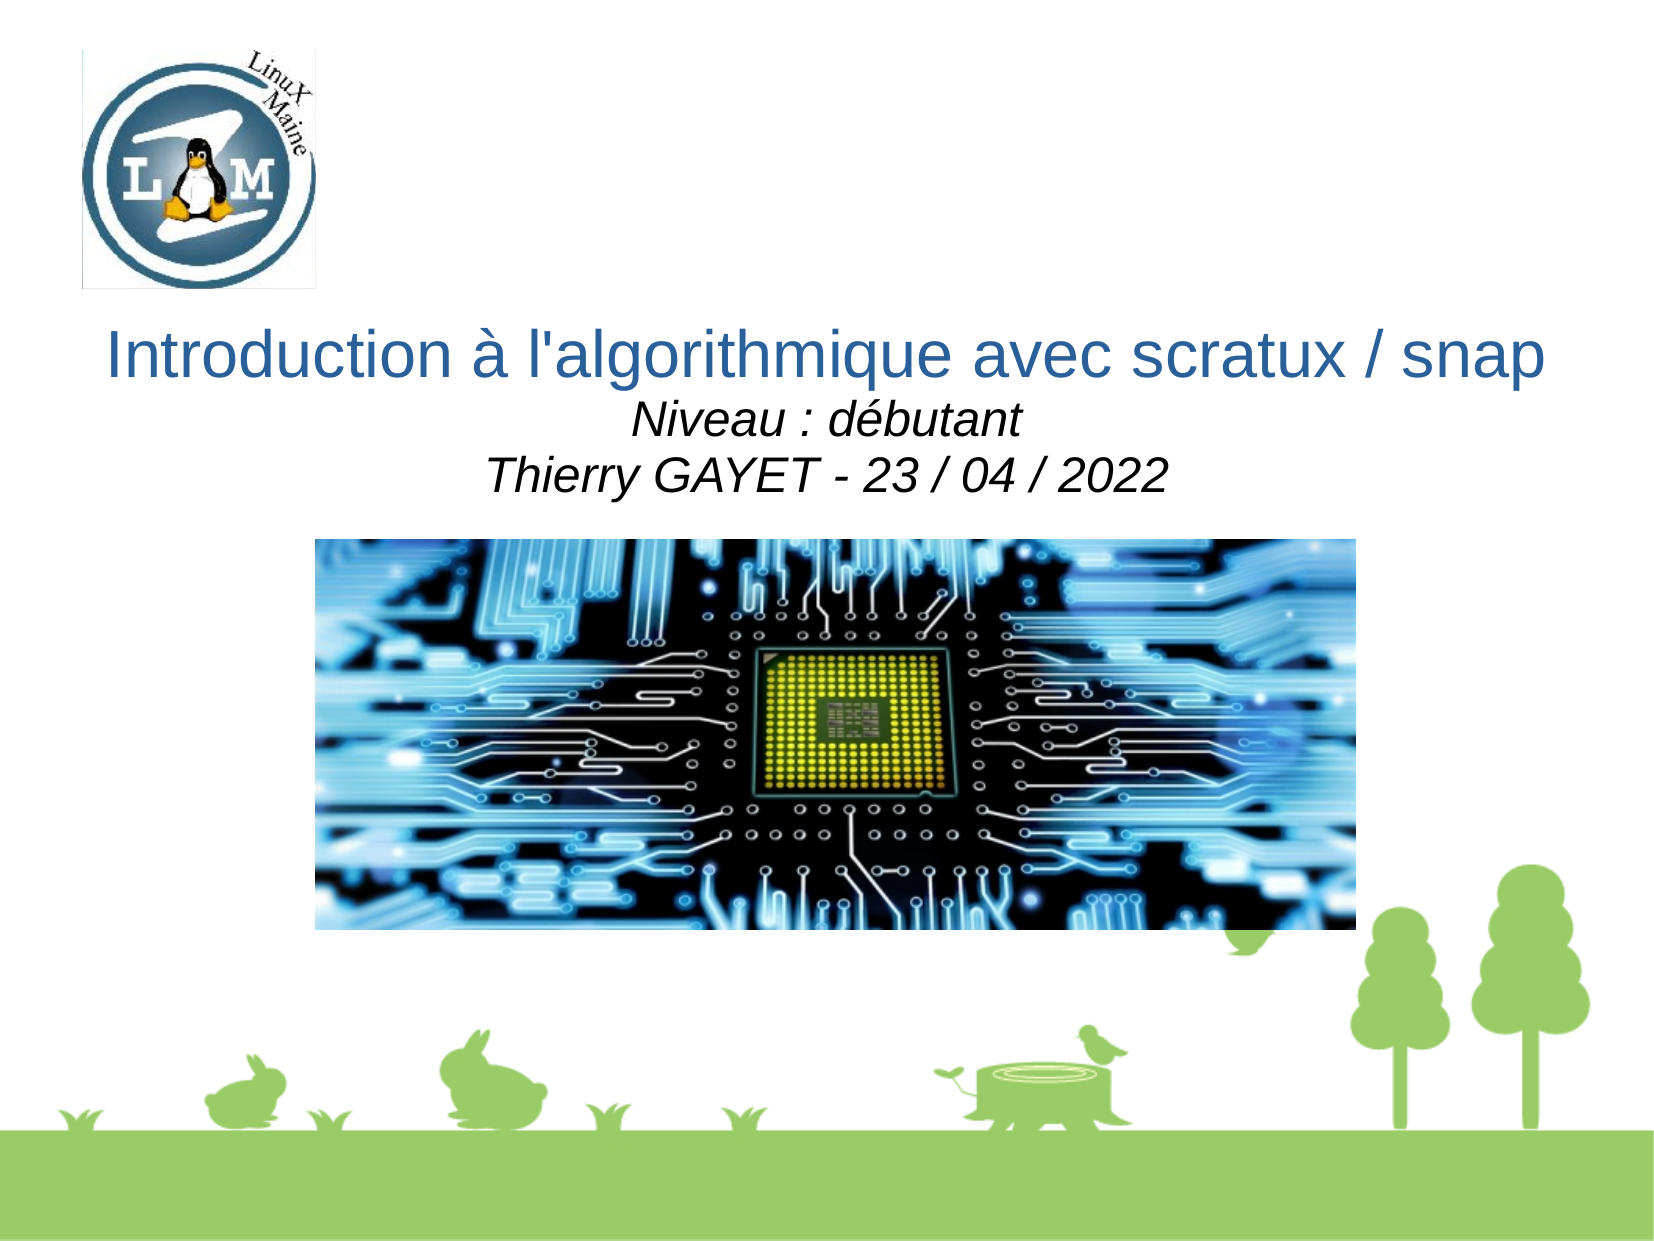

# Introduction à l'algorithmique avec scratux / snap
Niveau : débutant
Thierry GAYET - 23 / 04 / 2022